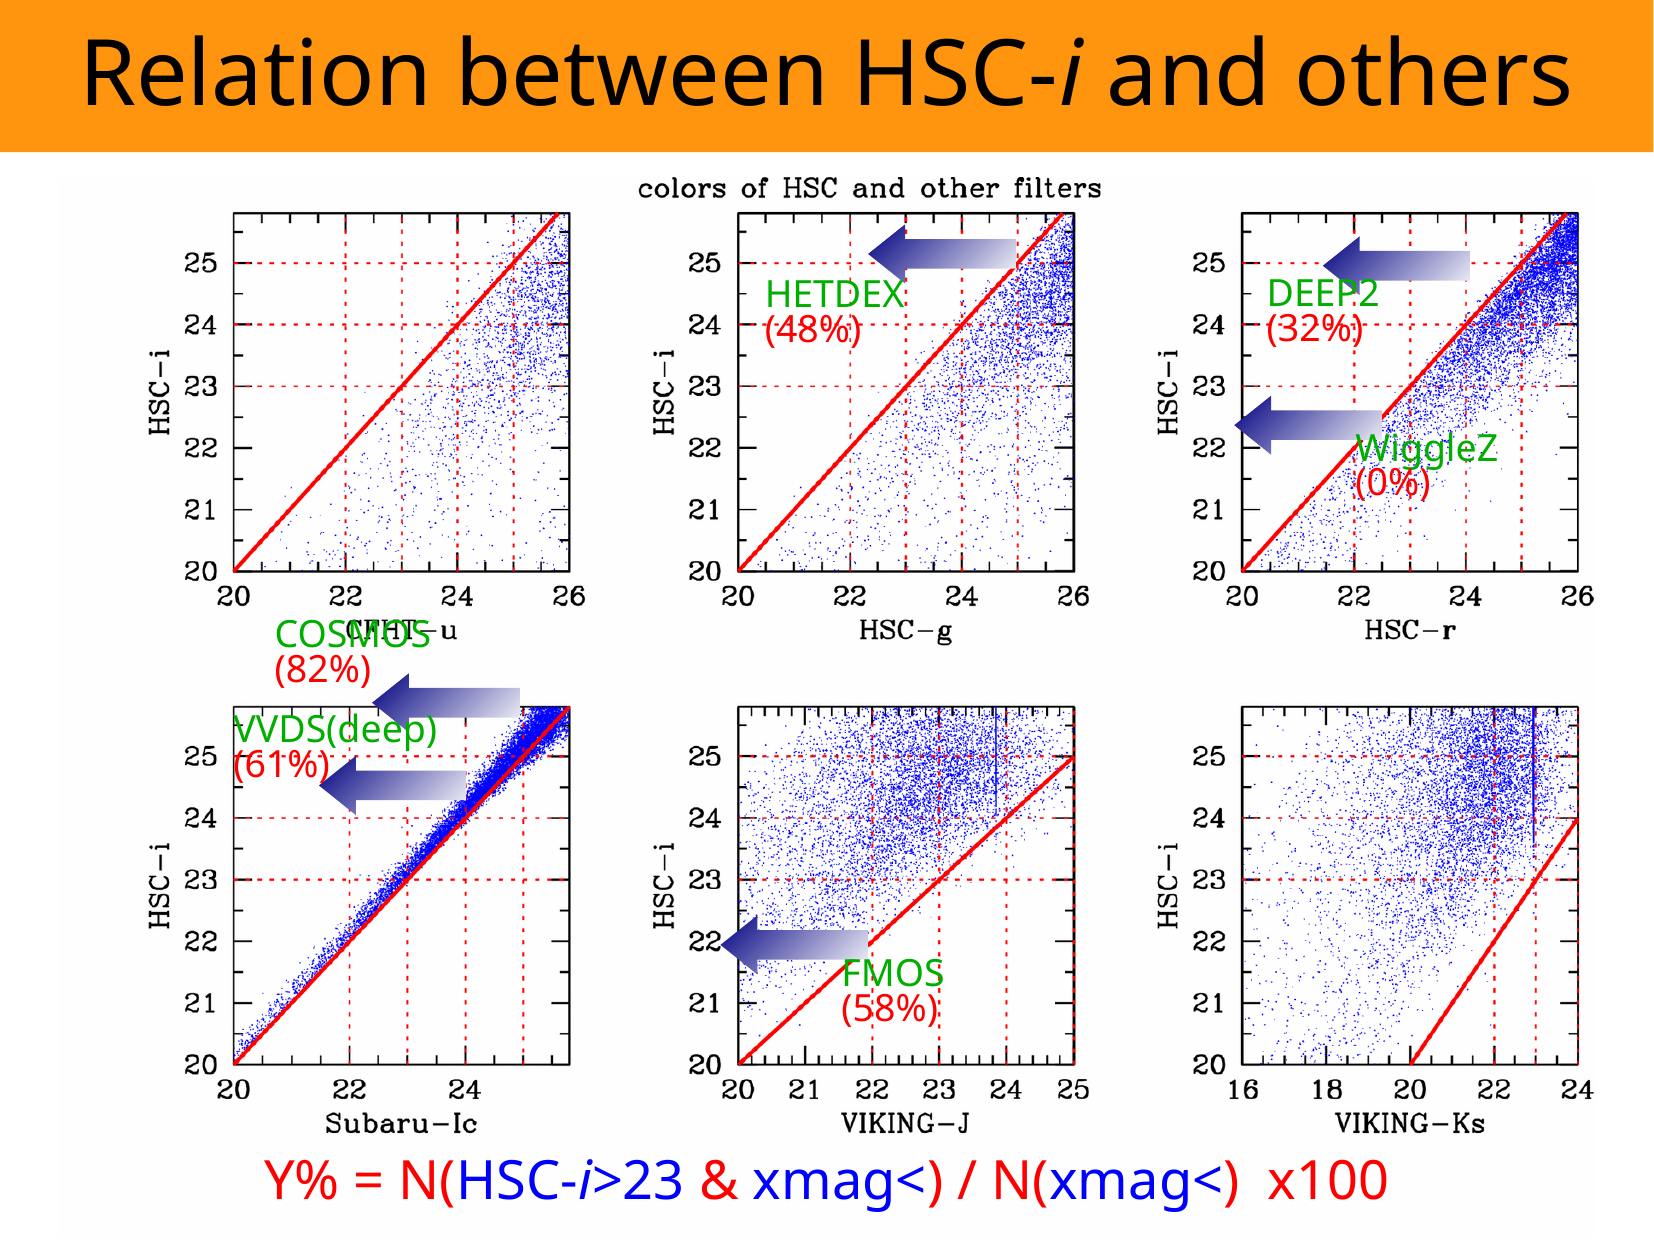

Relation between HSC-i and others
DEEP2
(32%)
HETDEX
(48%)
WiggleZ
(0%)
COSMOS
(82%)
VVDS(deep)
(61%)
FMOS
(58%)
Y% = N(HSC-i>23 & xmag<) / N(xmag<) x100